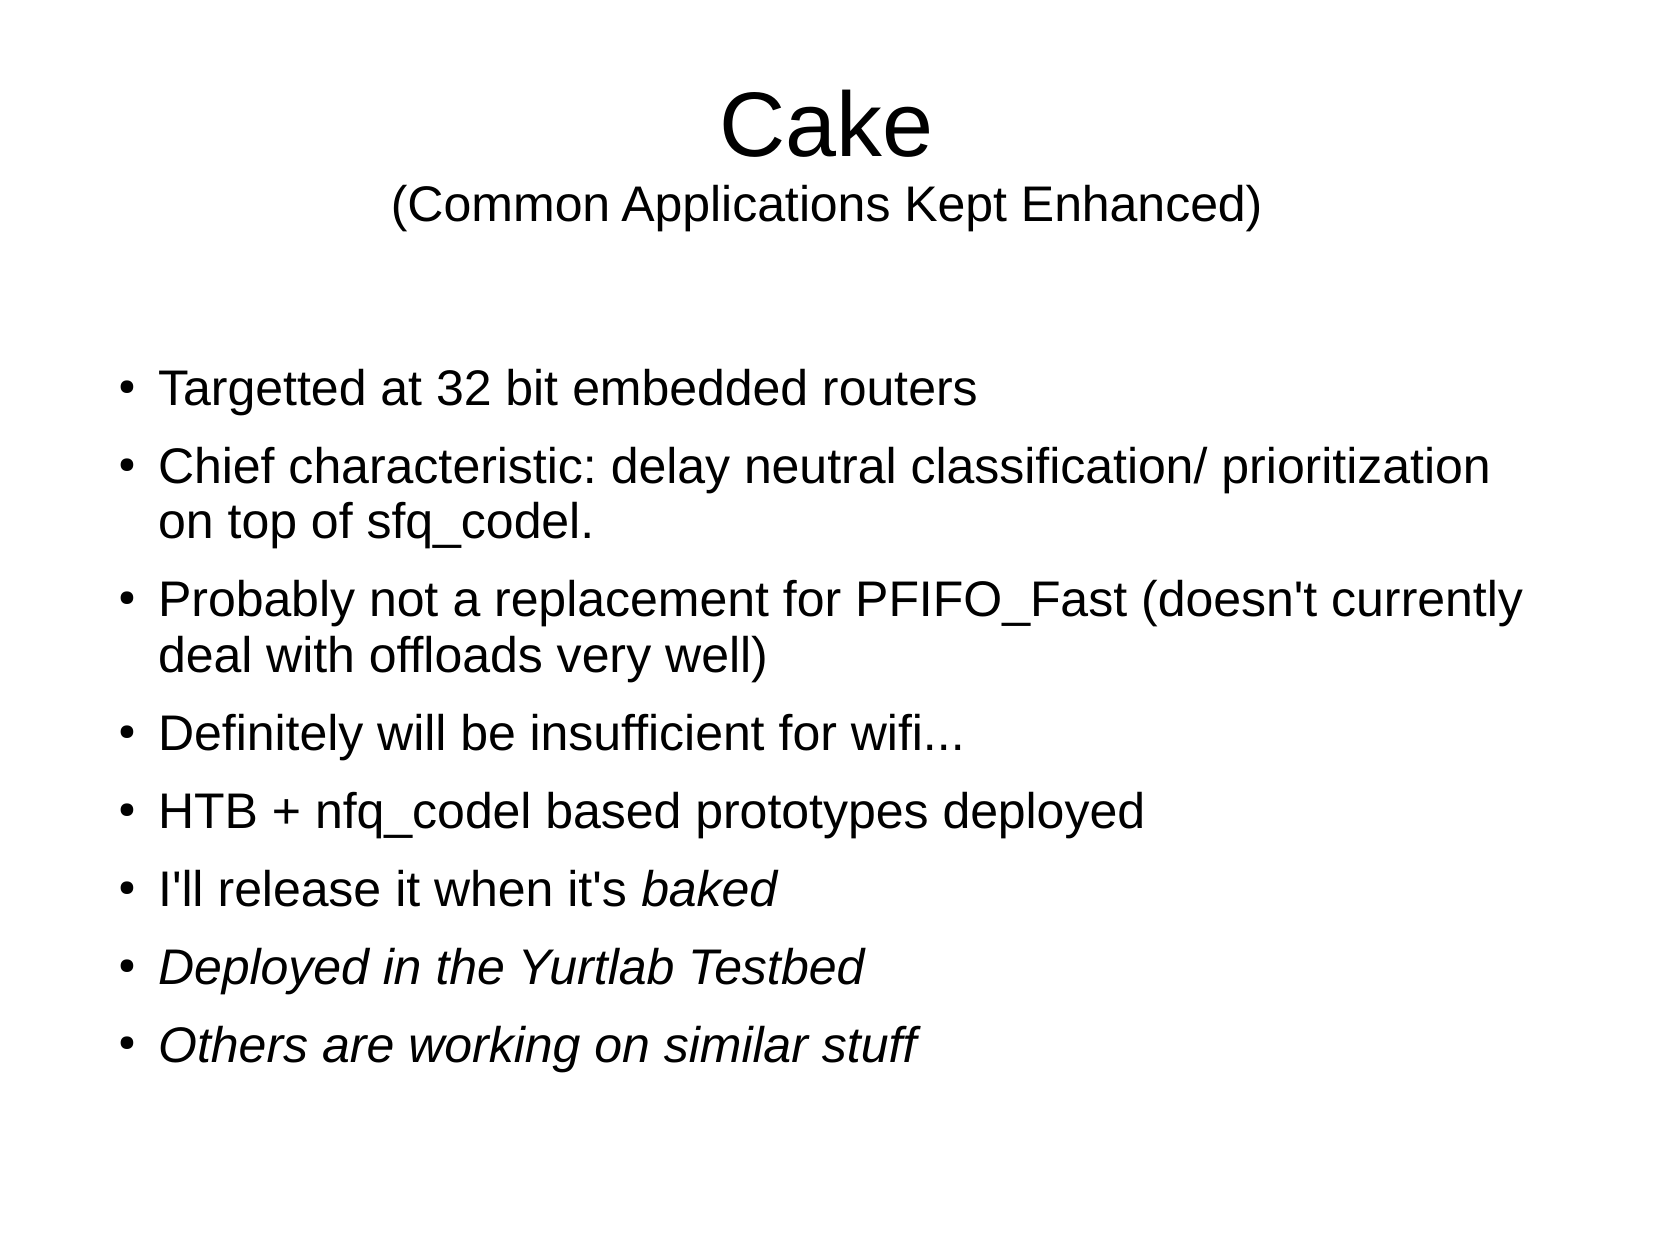

# Cake (Common Applications Kept Enhanced)
Targetted at 32 bit embedded routers
Chief characteristic: delay neutral classification/ prioritization on top of sfq_codel.
Probably not a replacement for PFIFO_Fast (doesn't currently deal with offloads very well)
Definitely will be insufficient for wifi...
HTB + nfq_codel based prototypes deployed
I'll release it when it's baked
Deployed in the Yurtlab Testbed
Others are working on similar stuff